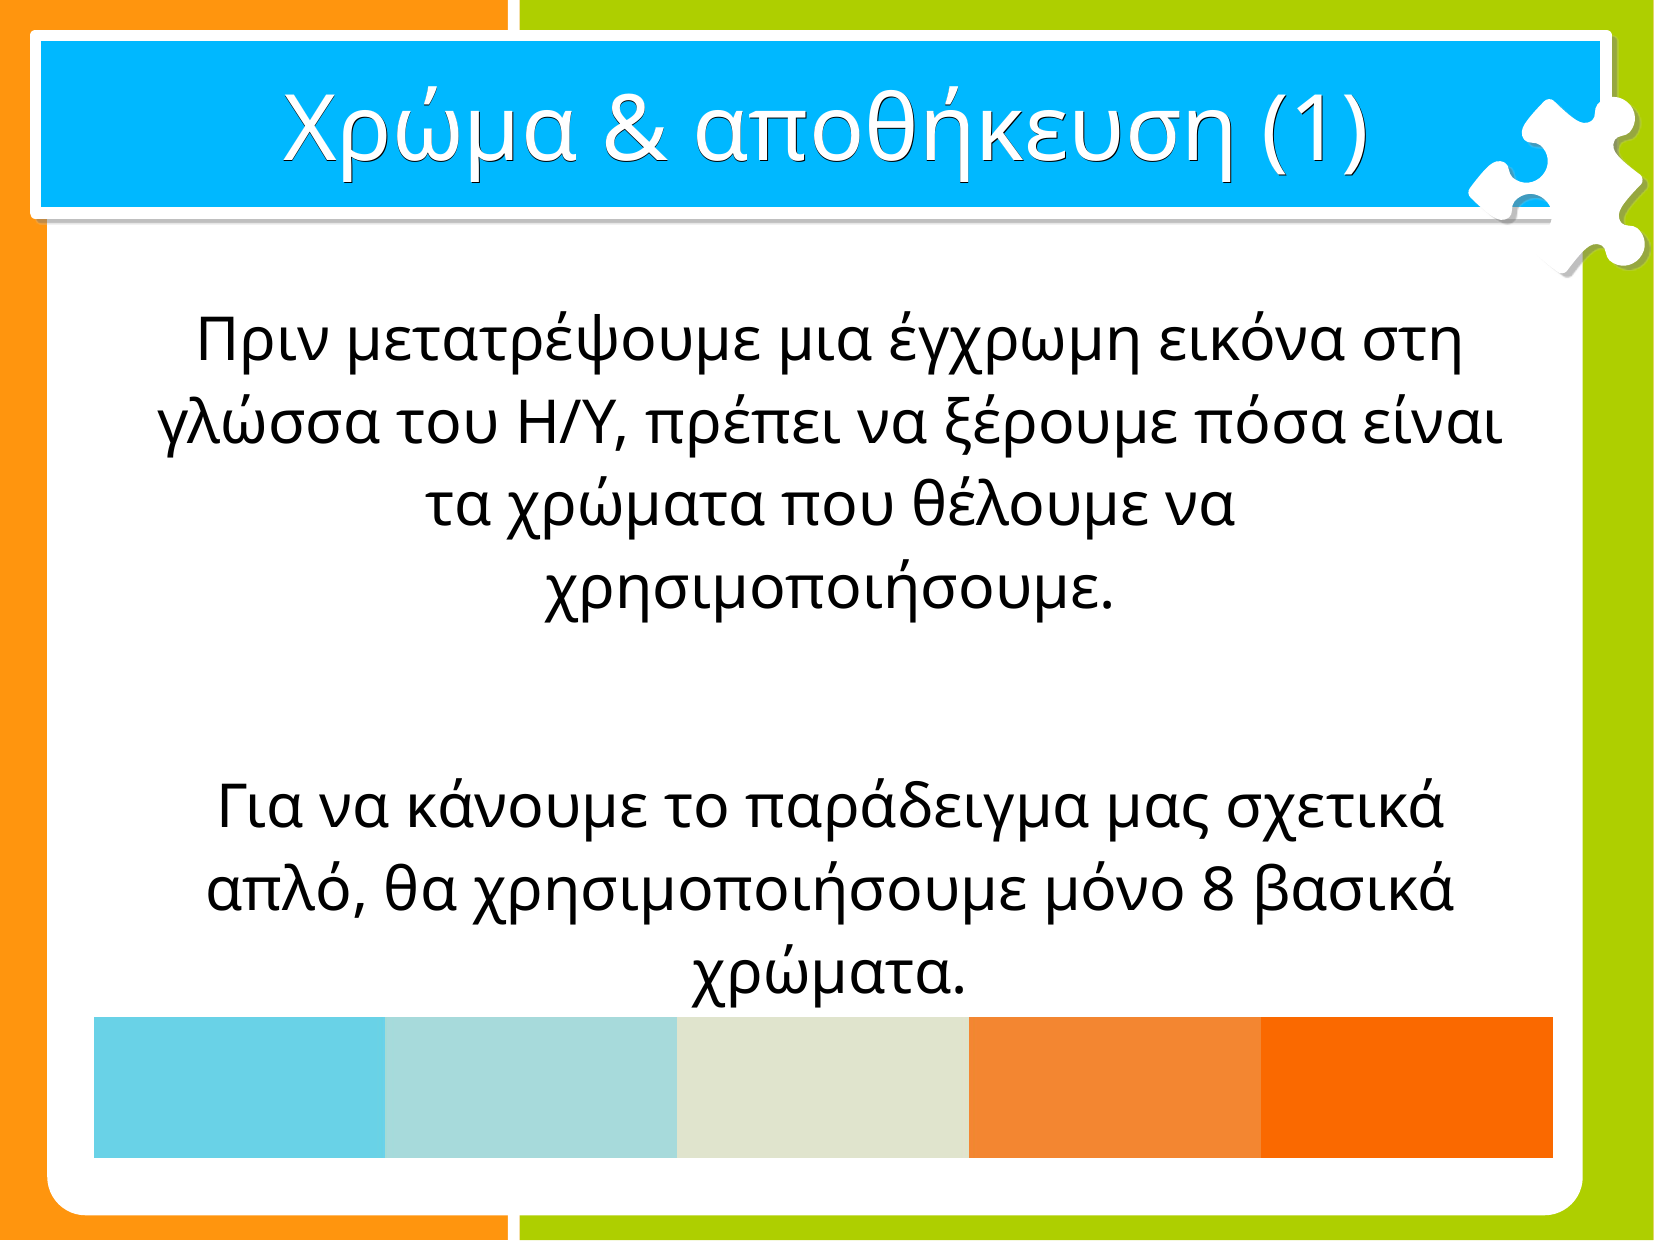

# Χρώμα & αποθήκευση (1)
Πριν μετατρέψουμε μια έγχρωμη εικόνα στη γλώσσα του Η/Υ, πρέπει να ξέρουμε πόσα είναι τα χρώματα που θέλουμε να χρησιμοποιήσουμε.
Για να κάνουμε το παράδειγμα μας σχετικά απλό, θα χρησιμοποιήσουμε μόνο 8 βασικά χρώματα.